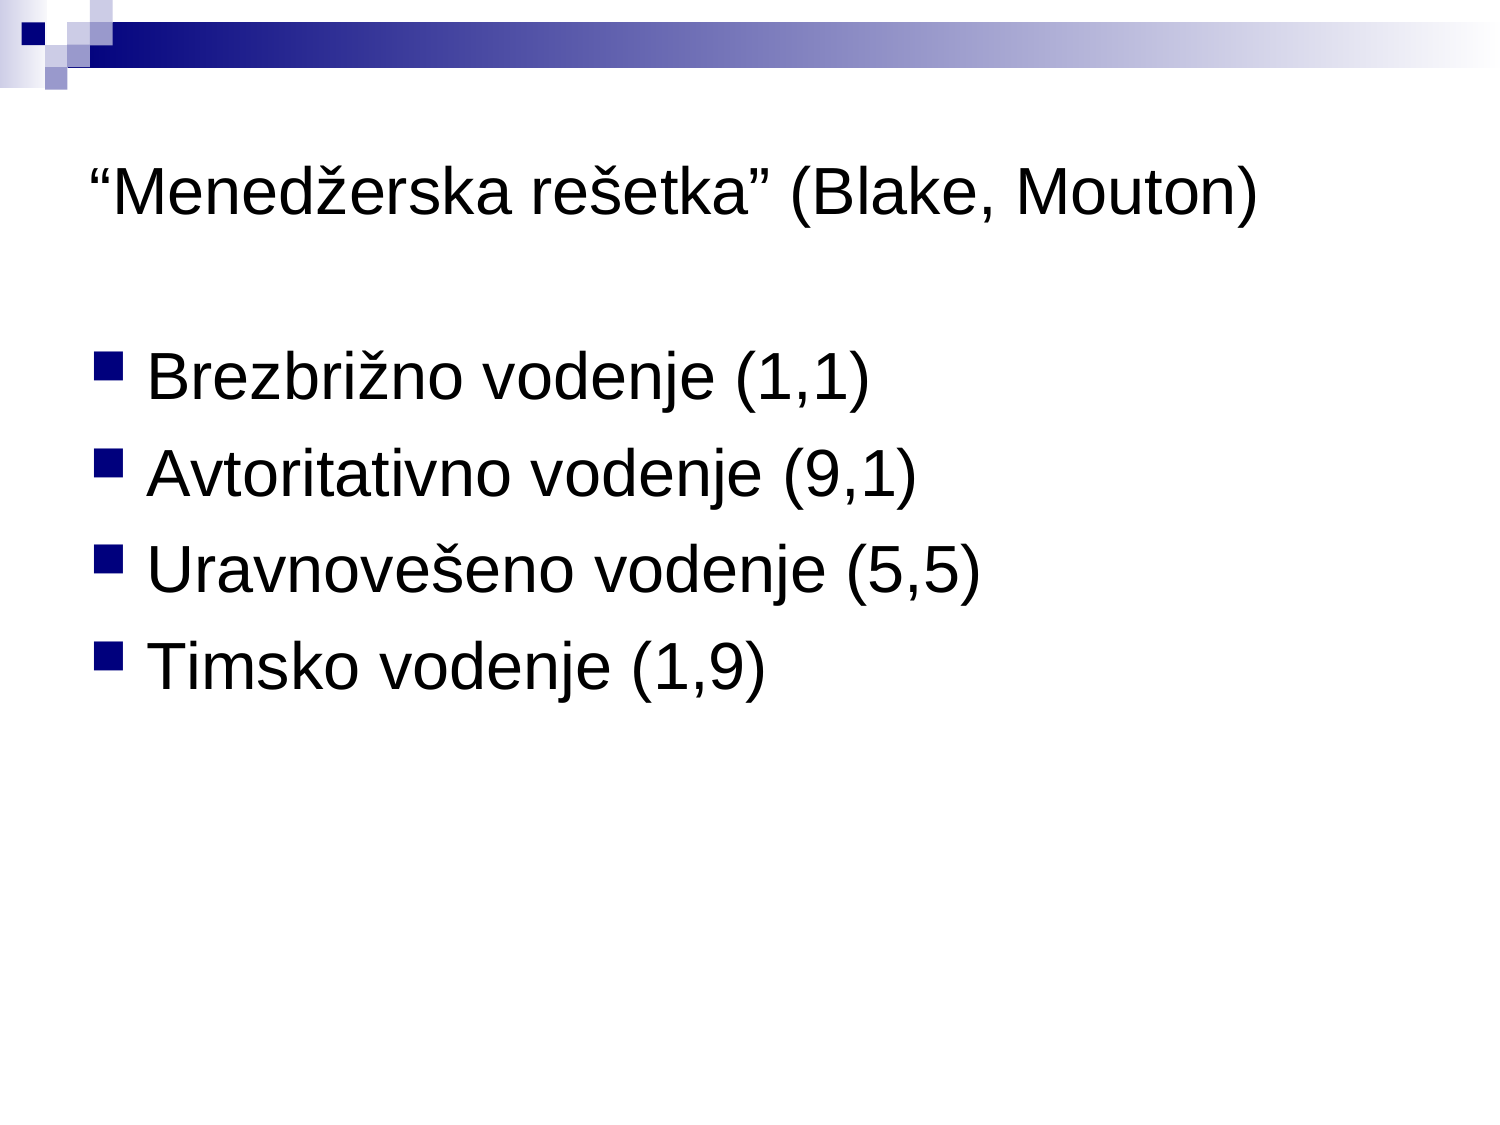

# “Menedžerska rešetka” (Blake, Mouton)
Brezbrižno vodenje (1,1)
Avtoritativno vodenje (9,1)
Uravnovešeno vodenje (5,5)
Timsko vodenje (1,9)